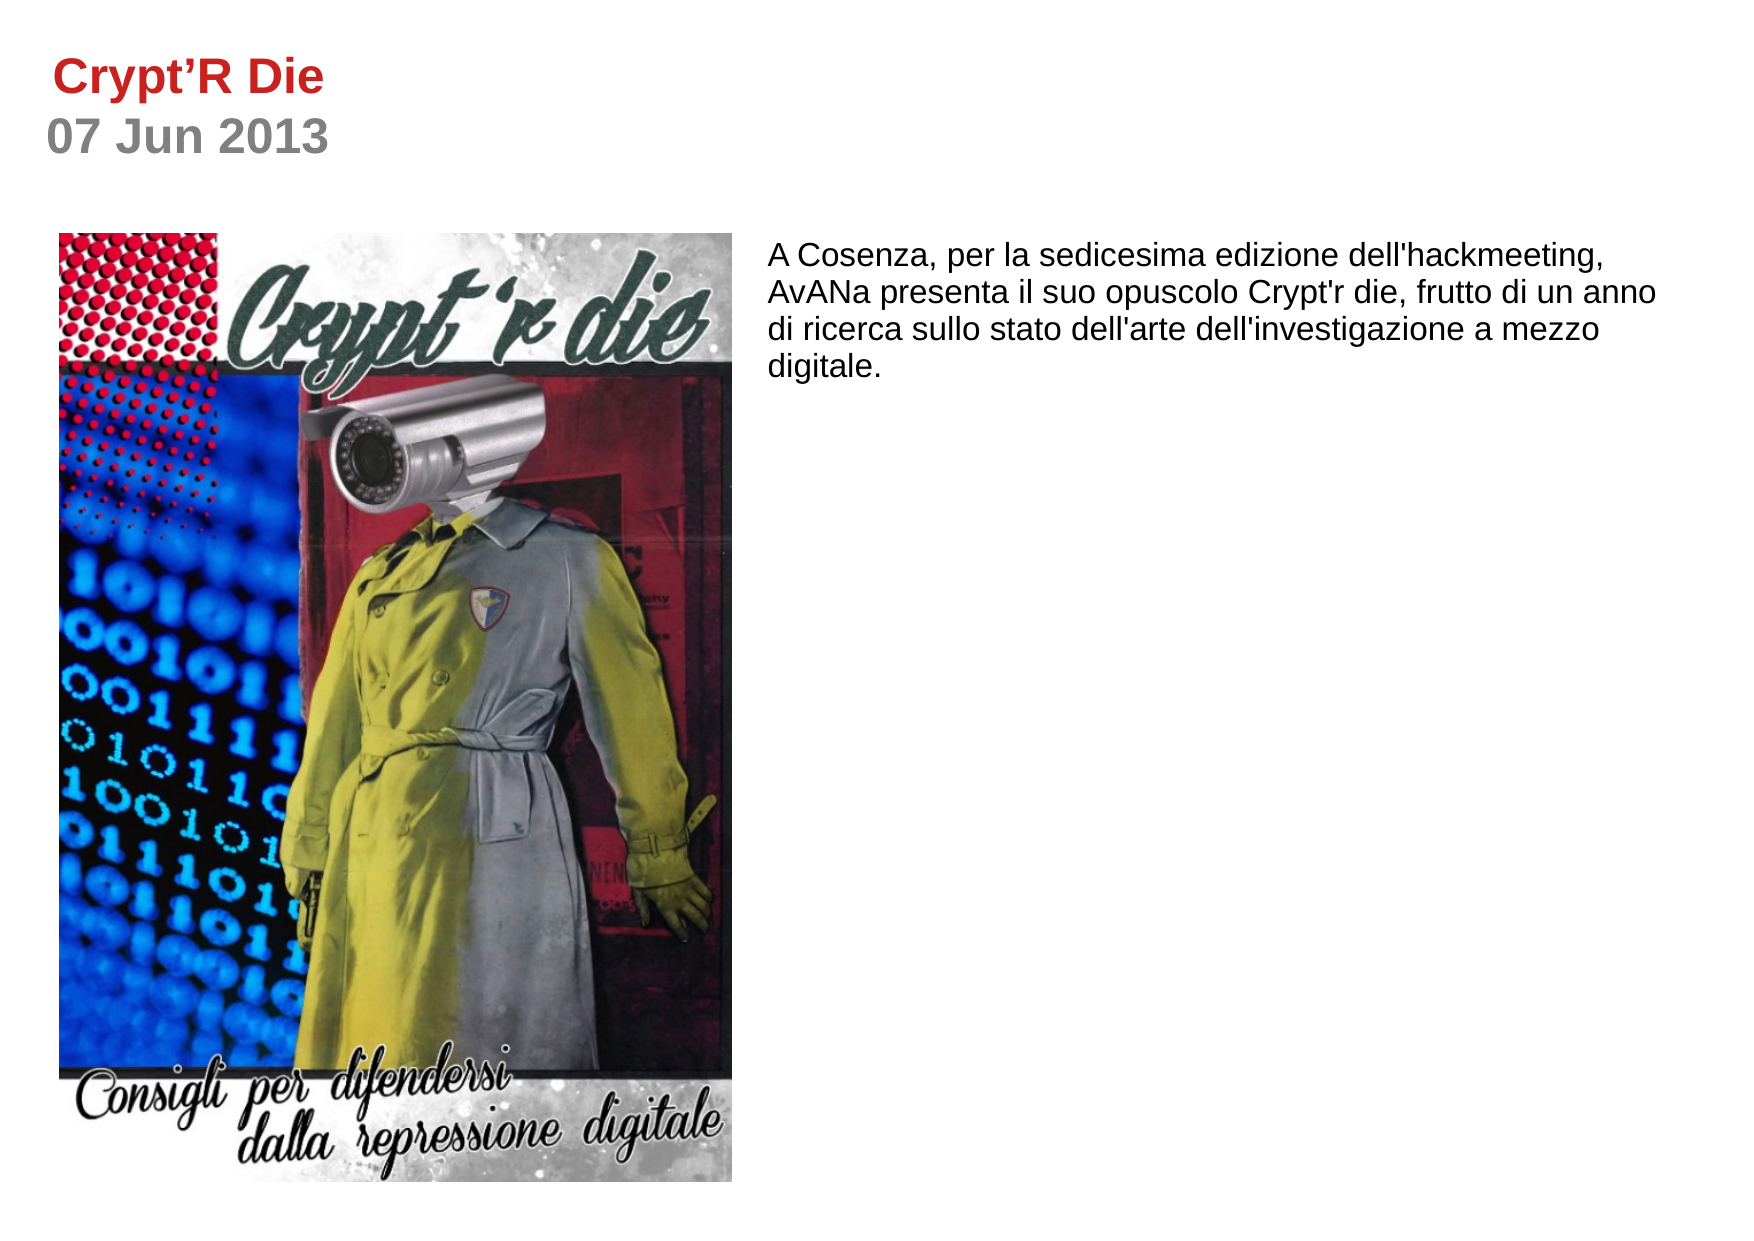

# Crypt’R Die
07 Jun 2013
A Cosenza, per la sedicesima edizione dell'hackmeeting, AvANa presenta il suo opuscolo Crypt'r die, frutto di un anno di ricerca sullo stato dell'arte dell'investigazione a mezzo digitale.